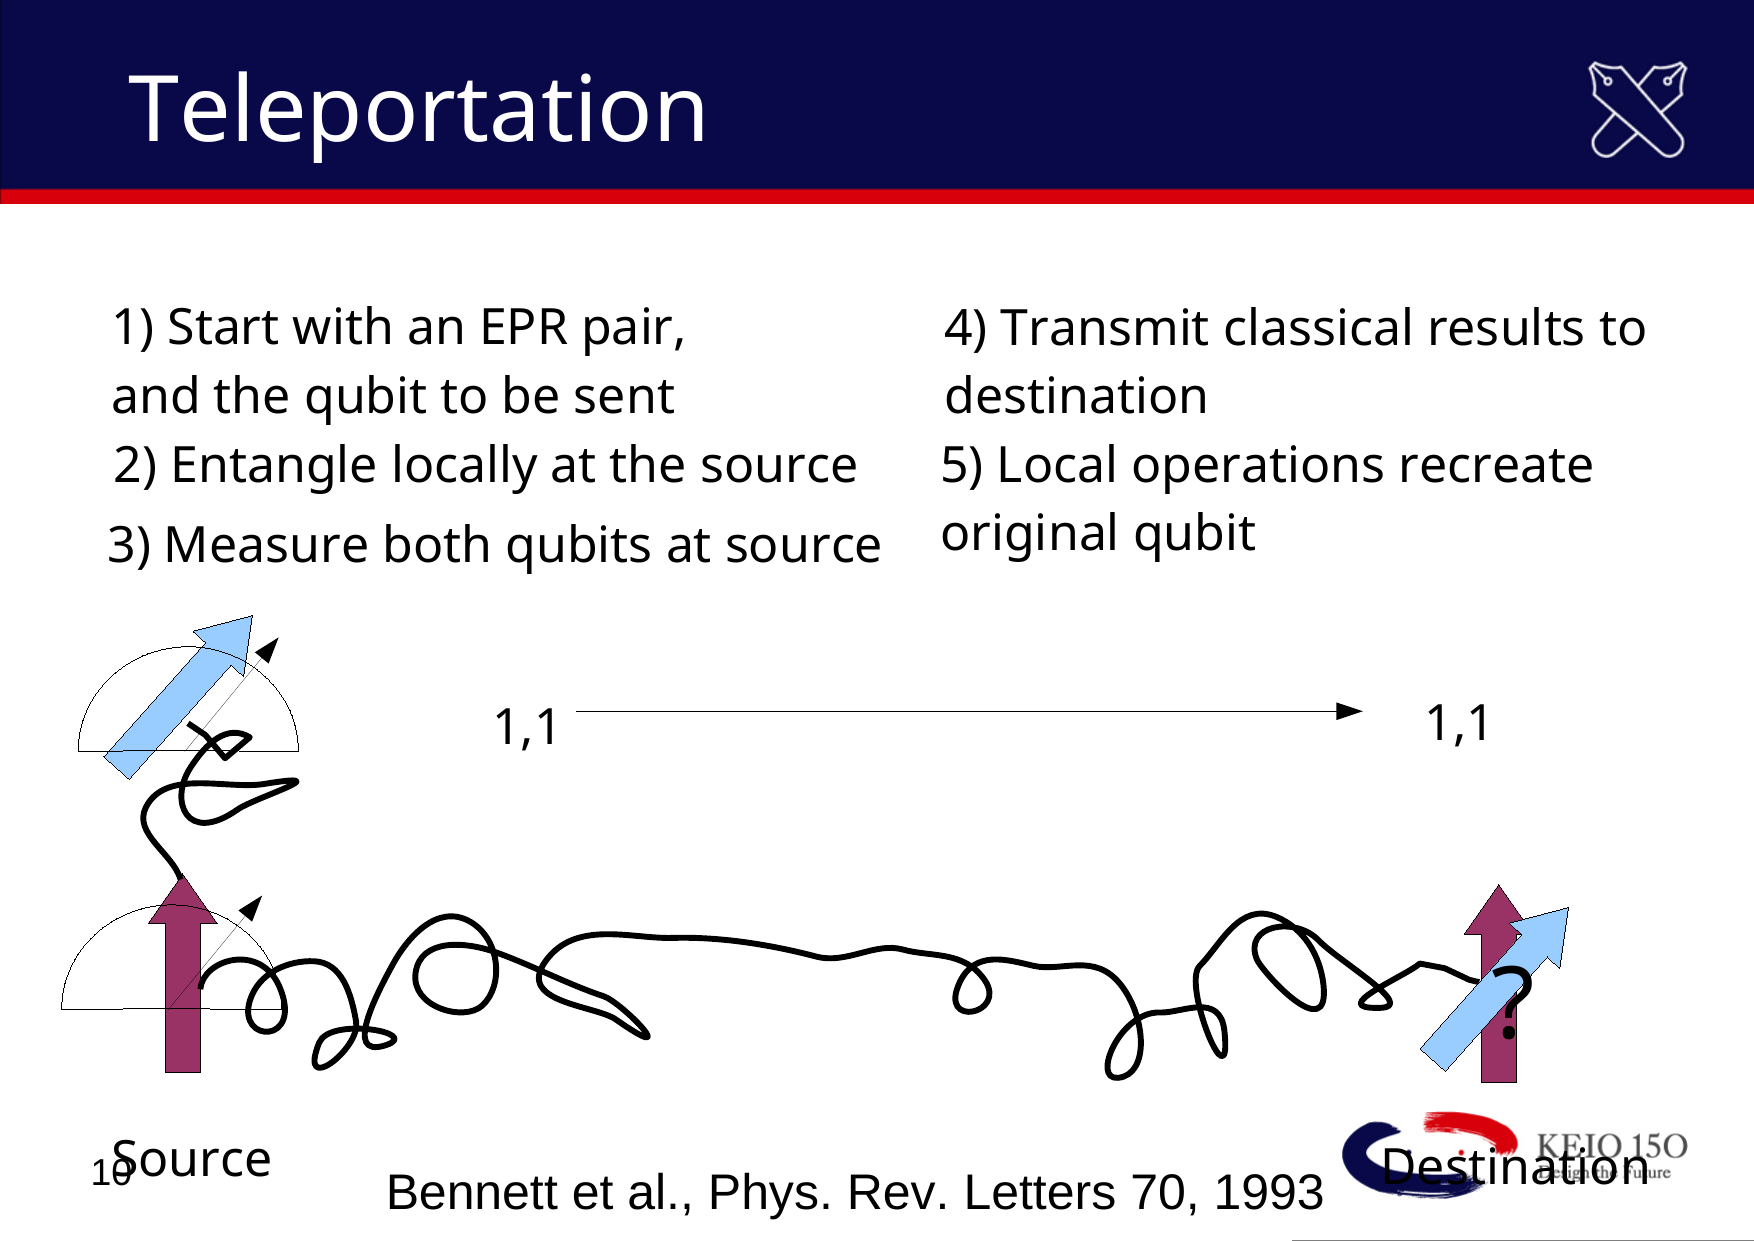

# Teleportation
1) Start with an EPR pair,
and the qubit to be sent
4) Transmit classical results to
destination
2) Entangle locally at the source
5) Local operations recreate
original qubit
3) Measure both qubits at source
1,1
1,1
?
Source
Destination
10
Bennett et al., Phys. Rev. Letters 70, 1993